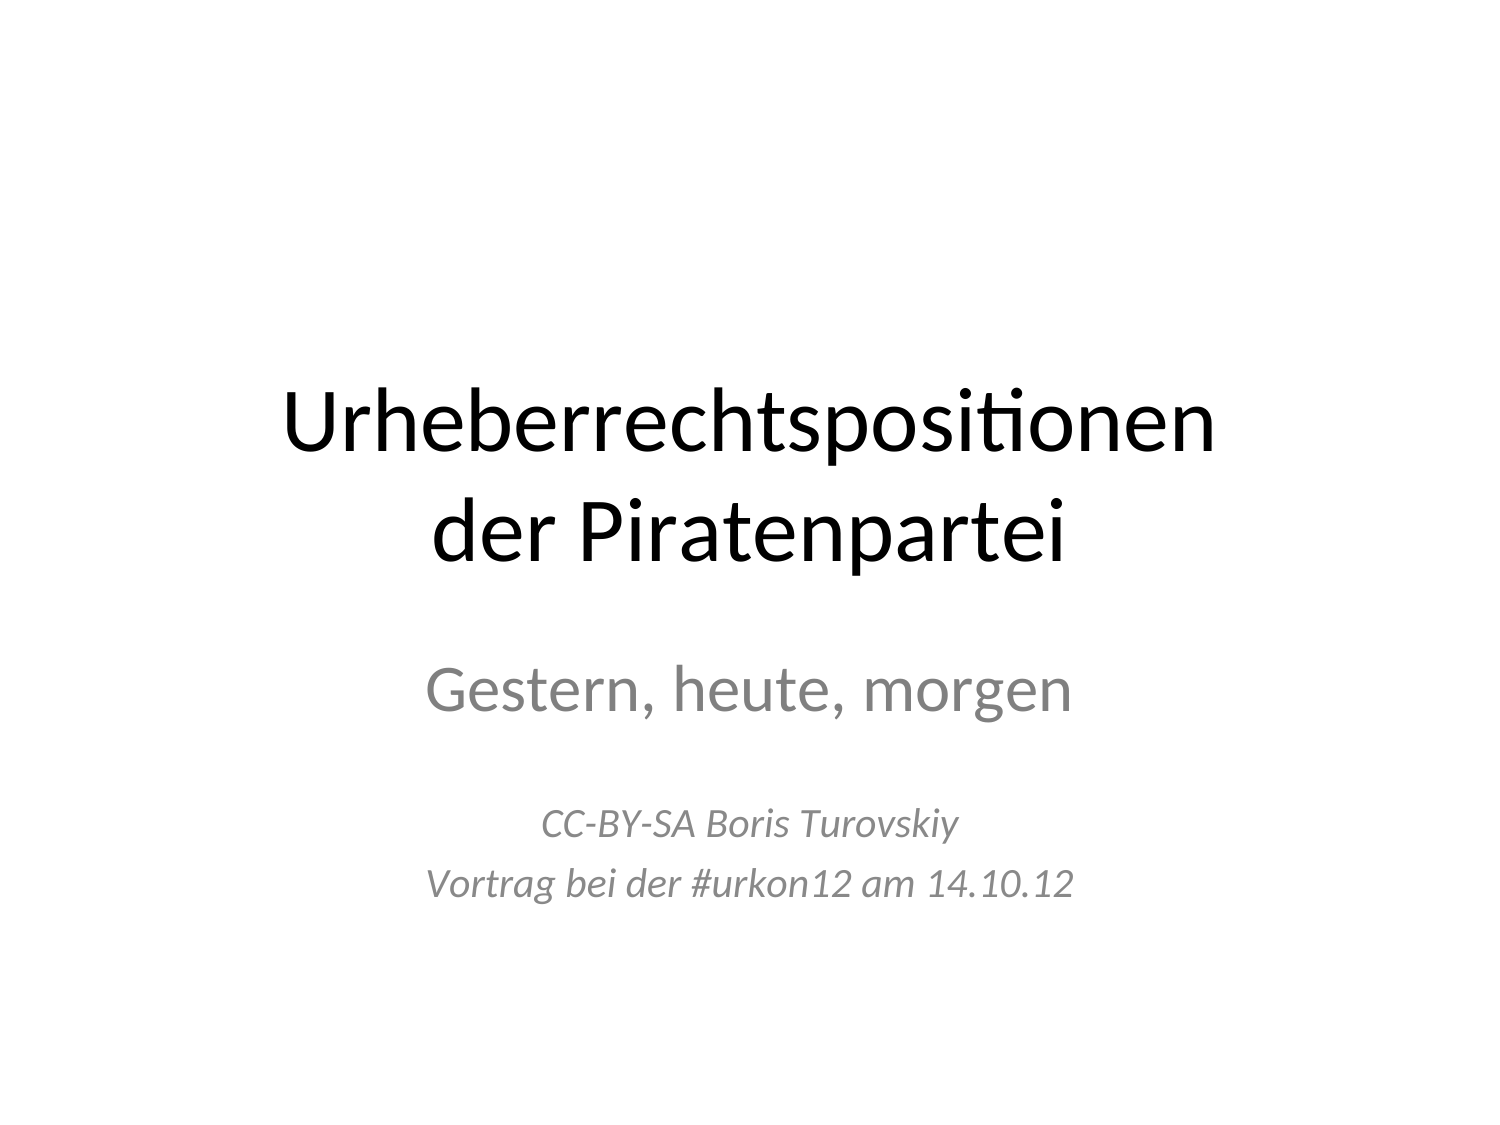

Urheberrechtspositionen
der Piratenpartei
Gestern, heute, morgen
CC-BY-SA Boris Turovskiy
Vortrag bei der #urkon12 am 14.10.12